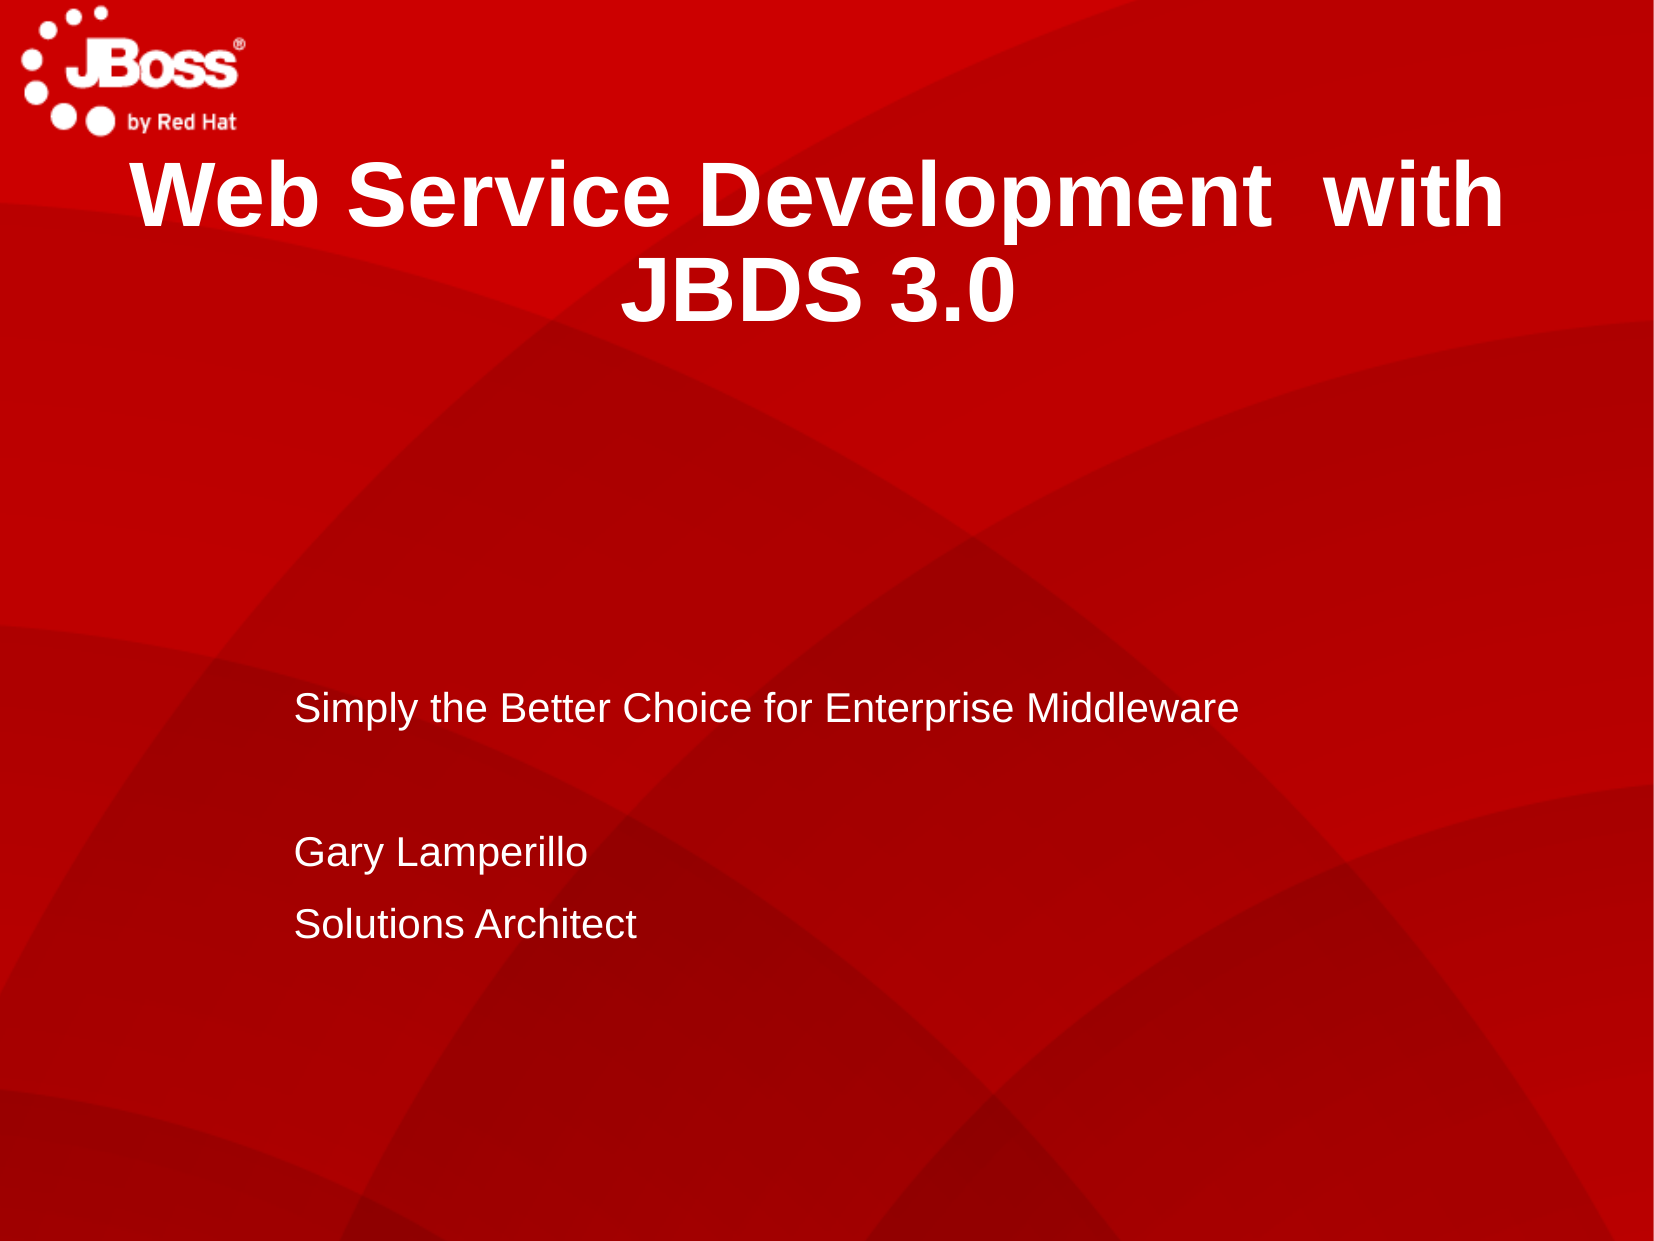

# Web Service Development with JBDS 3.0
Simply the Better Choice for Enterprise Middleware
Gary Lamperillo
Solutions Architect